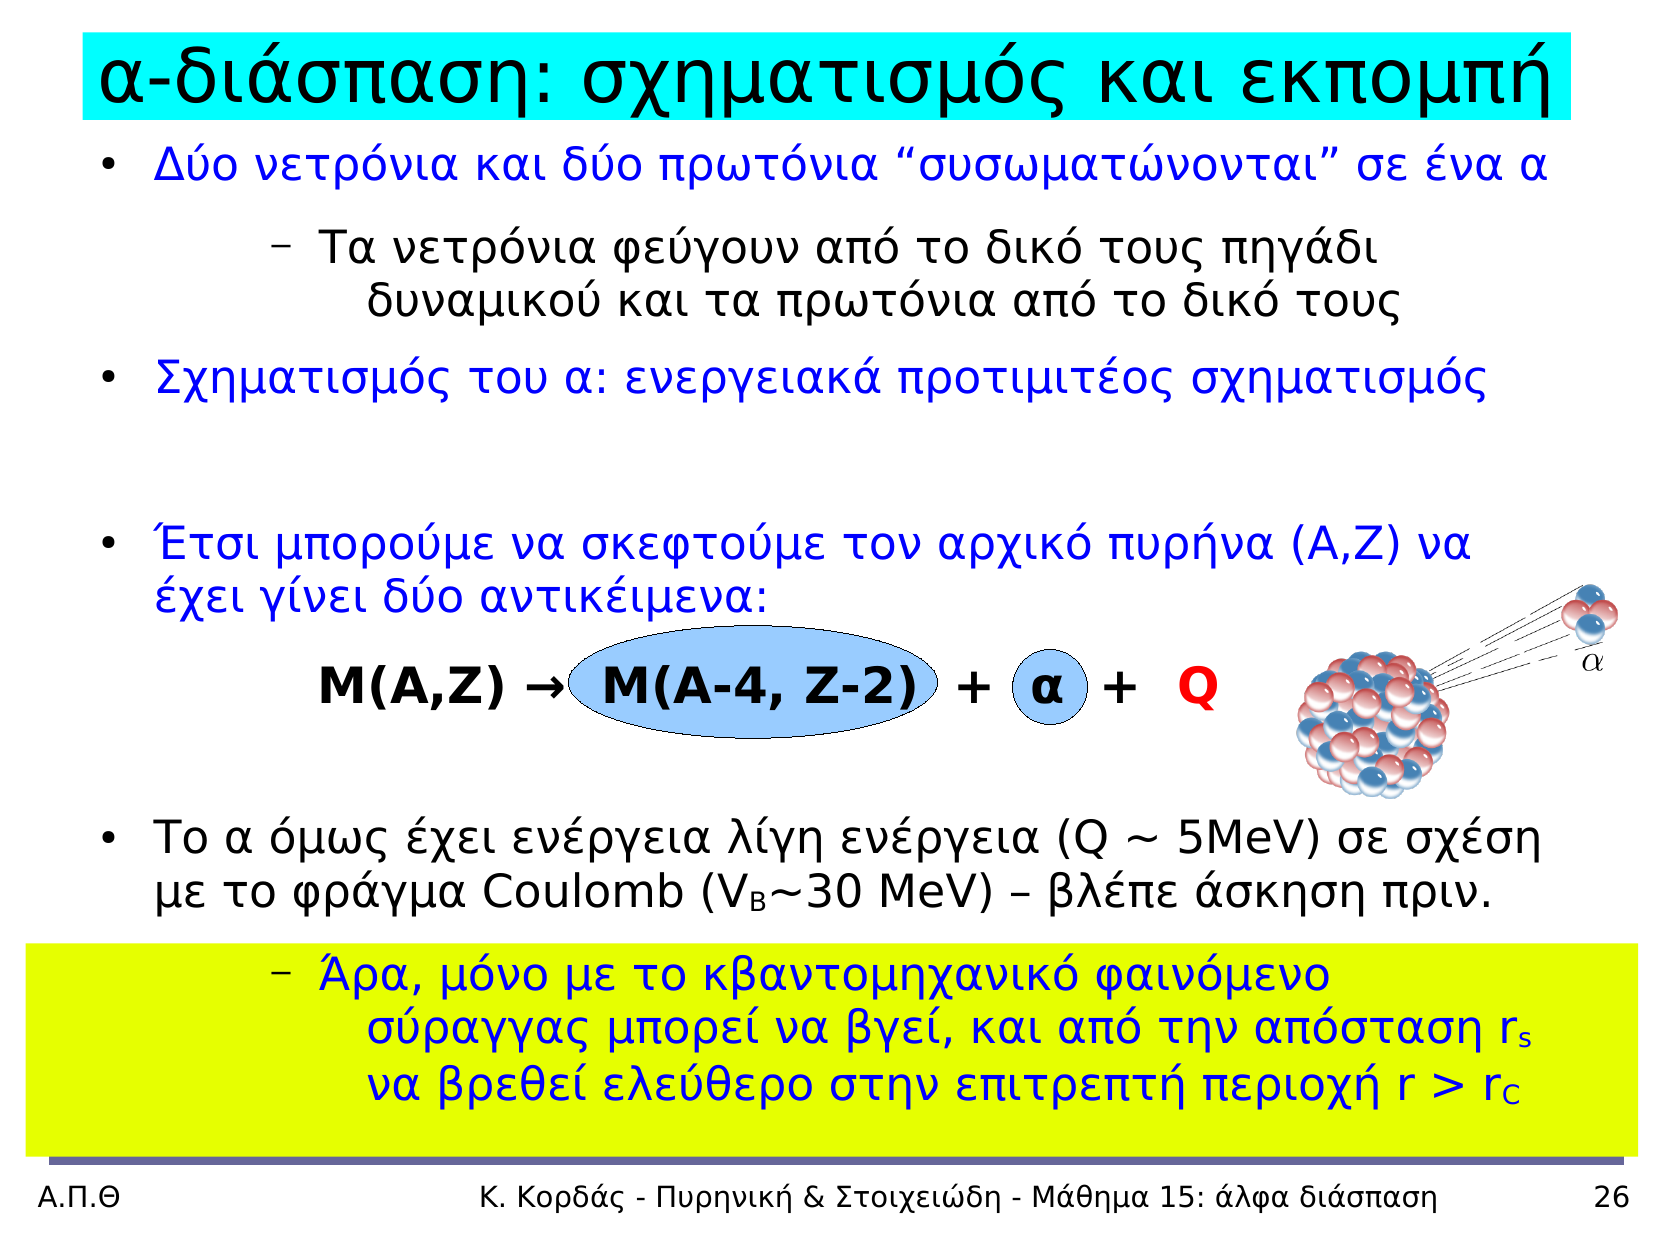

α-διάσπαση: σχηματισμός και εκπομπή
# Δύο νετρόνια και δύο πρωτόνια “συσωματώνονται” σε ένα α
Τα νετρόνια φεύγουν από το δικό τους πηγάδι δυναμικού και τα πρωτόνια από το δικό τους
Σχηματισμός του α: ενεργειακά προτιμιτέος σχηματισμός
Έτσι μπορούμε να σκεφτούμε τον αρχικό πυρήνα (Α,Ζ) να έχει γίνει δύο αντικέιμενα:
Το α όμως έχει ενέργεια λίγη ενέργεια (Q ~ 5MeV) σε σχέση με το φράγμα Coulomb (VB~30 MeV) – βλέπε άσκηση πριν.
Άρα, μόνο με το κβαντομηχανικό φαινόμενο σύραγγας μπορεί να βγεί, και από την απόσταση rs να βρεθεί ελεύθερο στην επιτρεπτή περιοχή r > rC
Μ(Α,Ζ) → Μ(Α-4, Ζ-2) + α + Q
Α.Π.Θ
Κ. Κορδάς - Πυρηνική & Στοιχειώδη - Μάθημα 15: άλφα διάσπαση
26